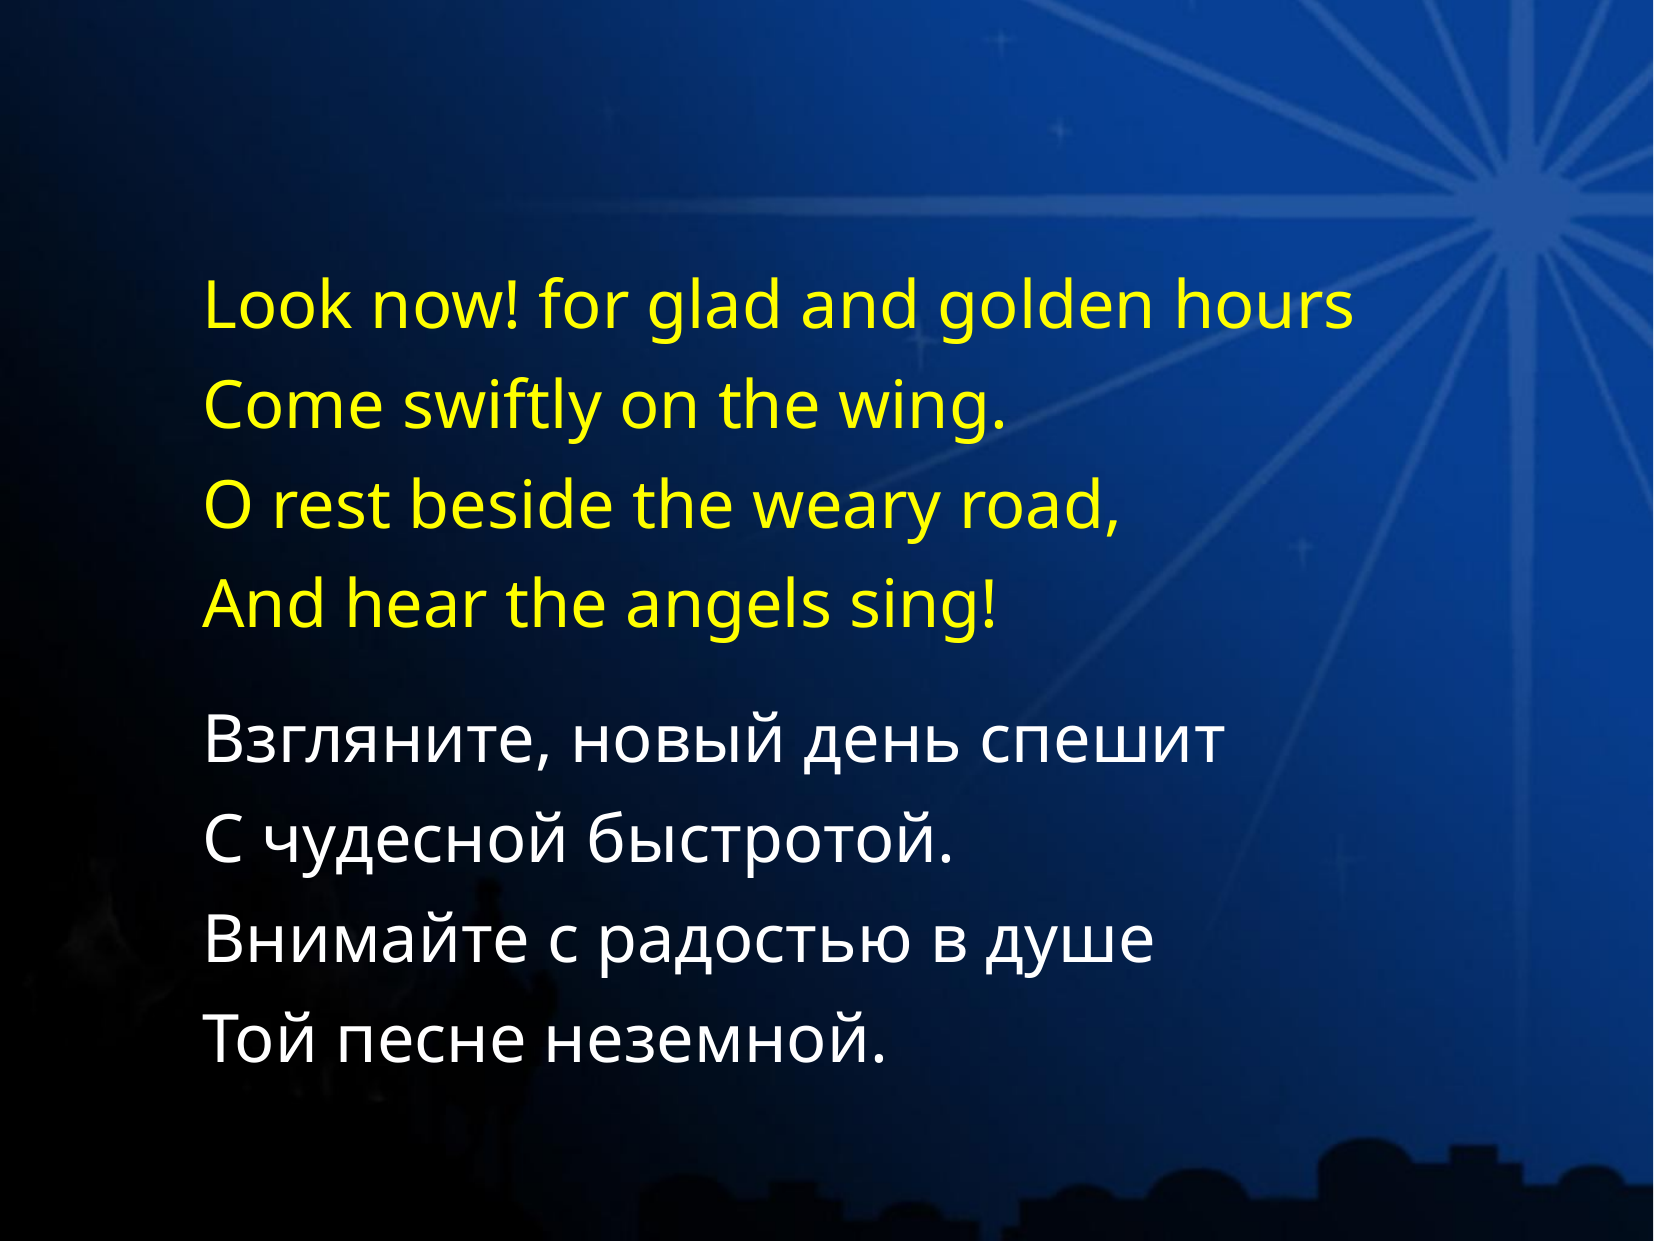

Look now! for glad and golden hours
	Come swiftly on the wing.
	O rest beside the weary road,
	And hear the angels sing!
	Взгляните, новый день спешит
	С чудесной быстротой.
	Внимайте с радостью в душе
	Той песне неземной.